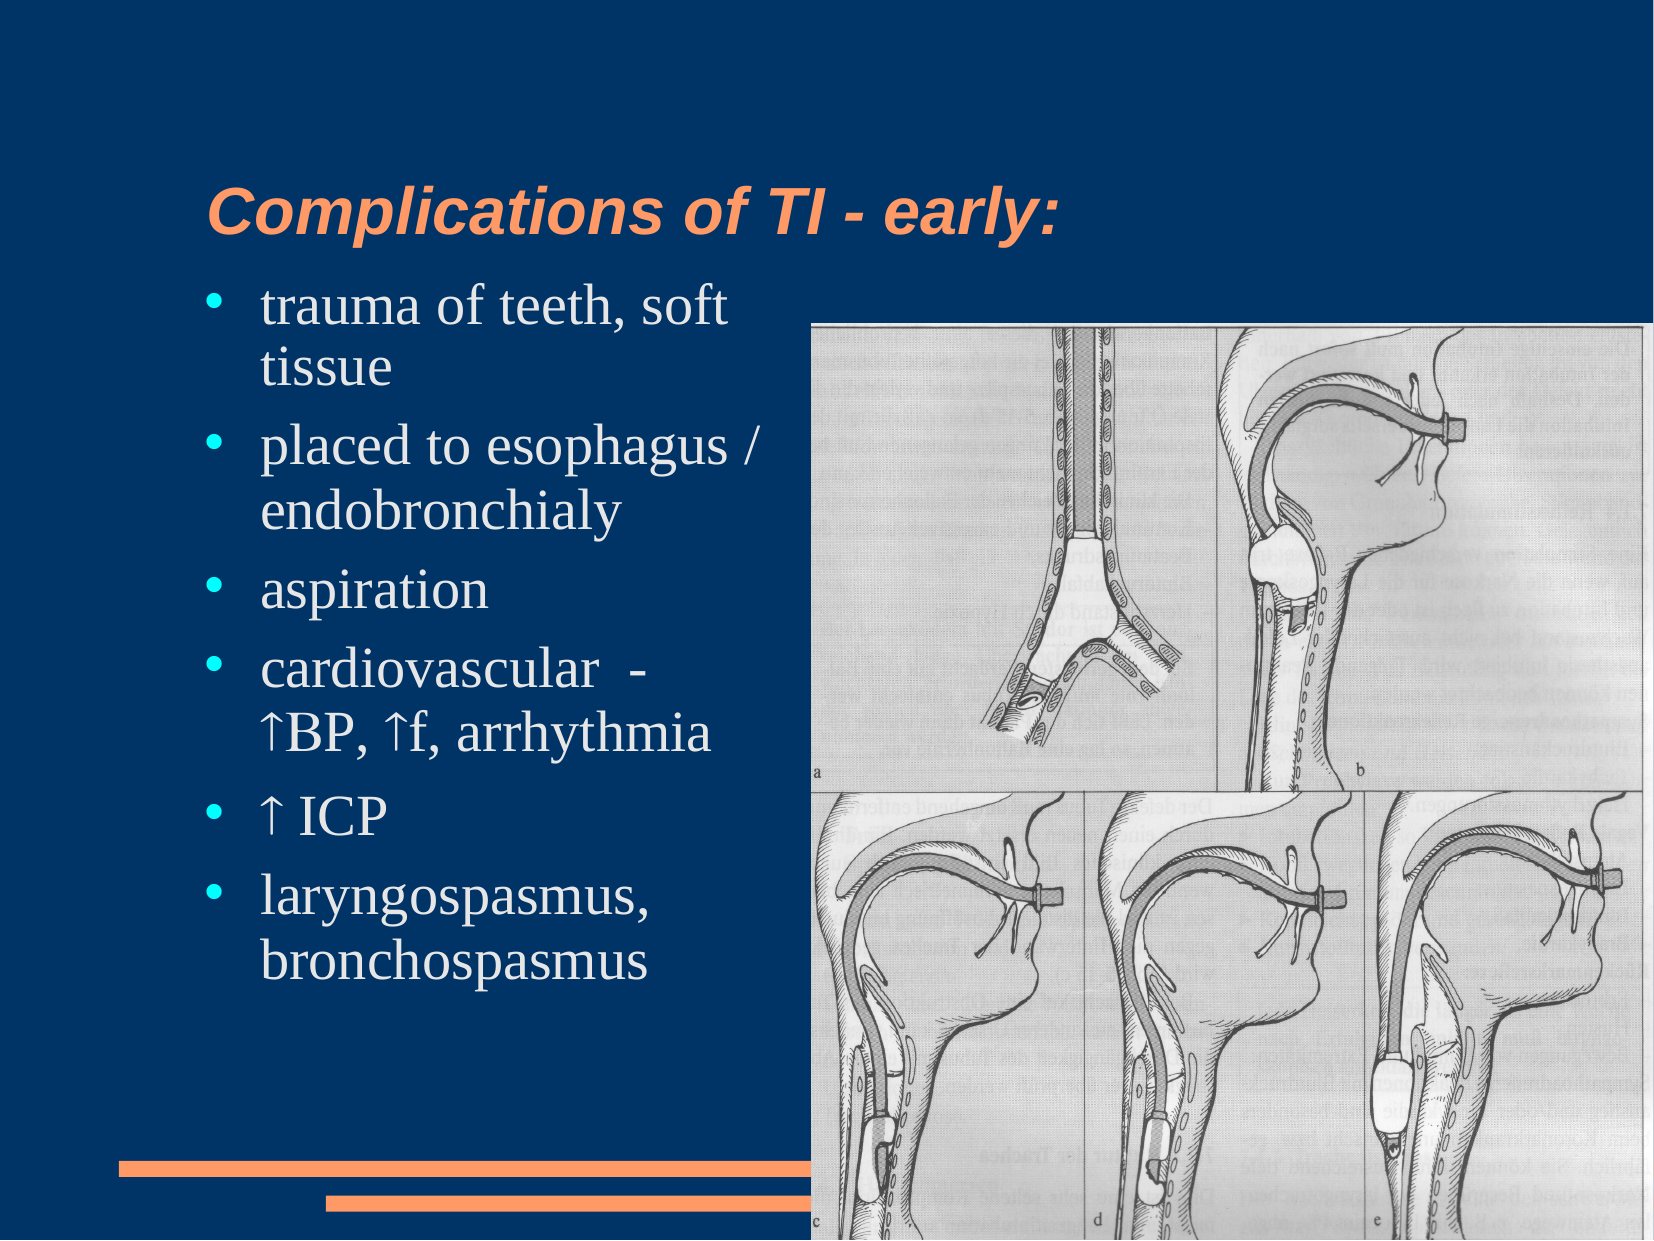

# Complications of TI - early:
trauma of teeth, soft tissue
placed to esophagus / endobronchialy
aspiration
cardiovascular -
P, f, arrhythmia
 ICP
laryngospasmus, bronchospasmus